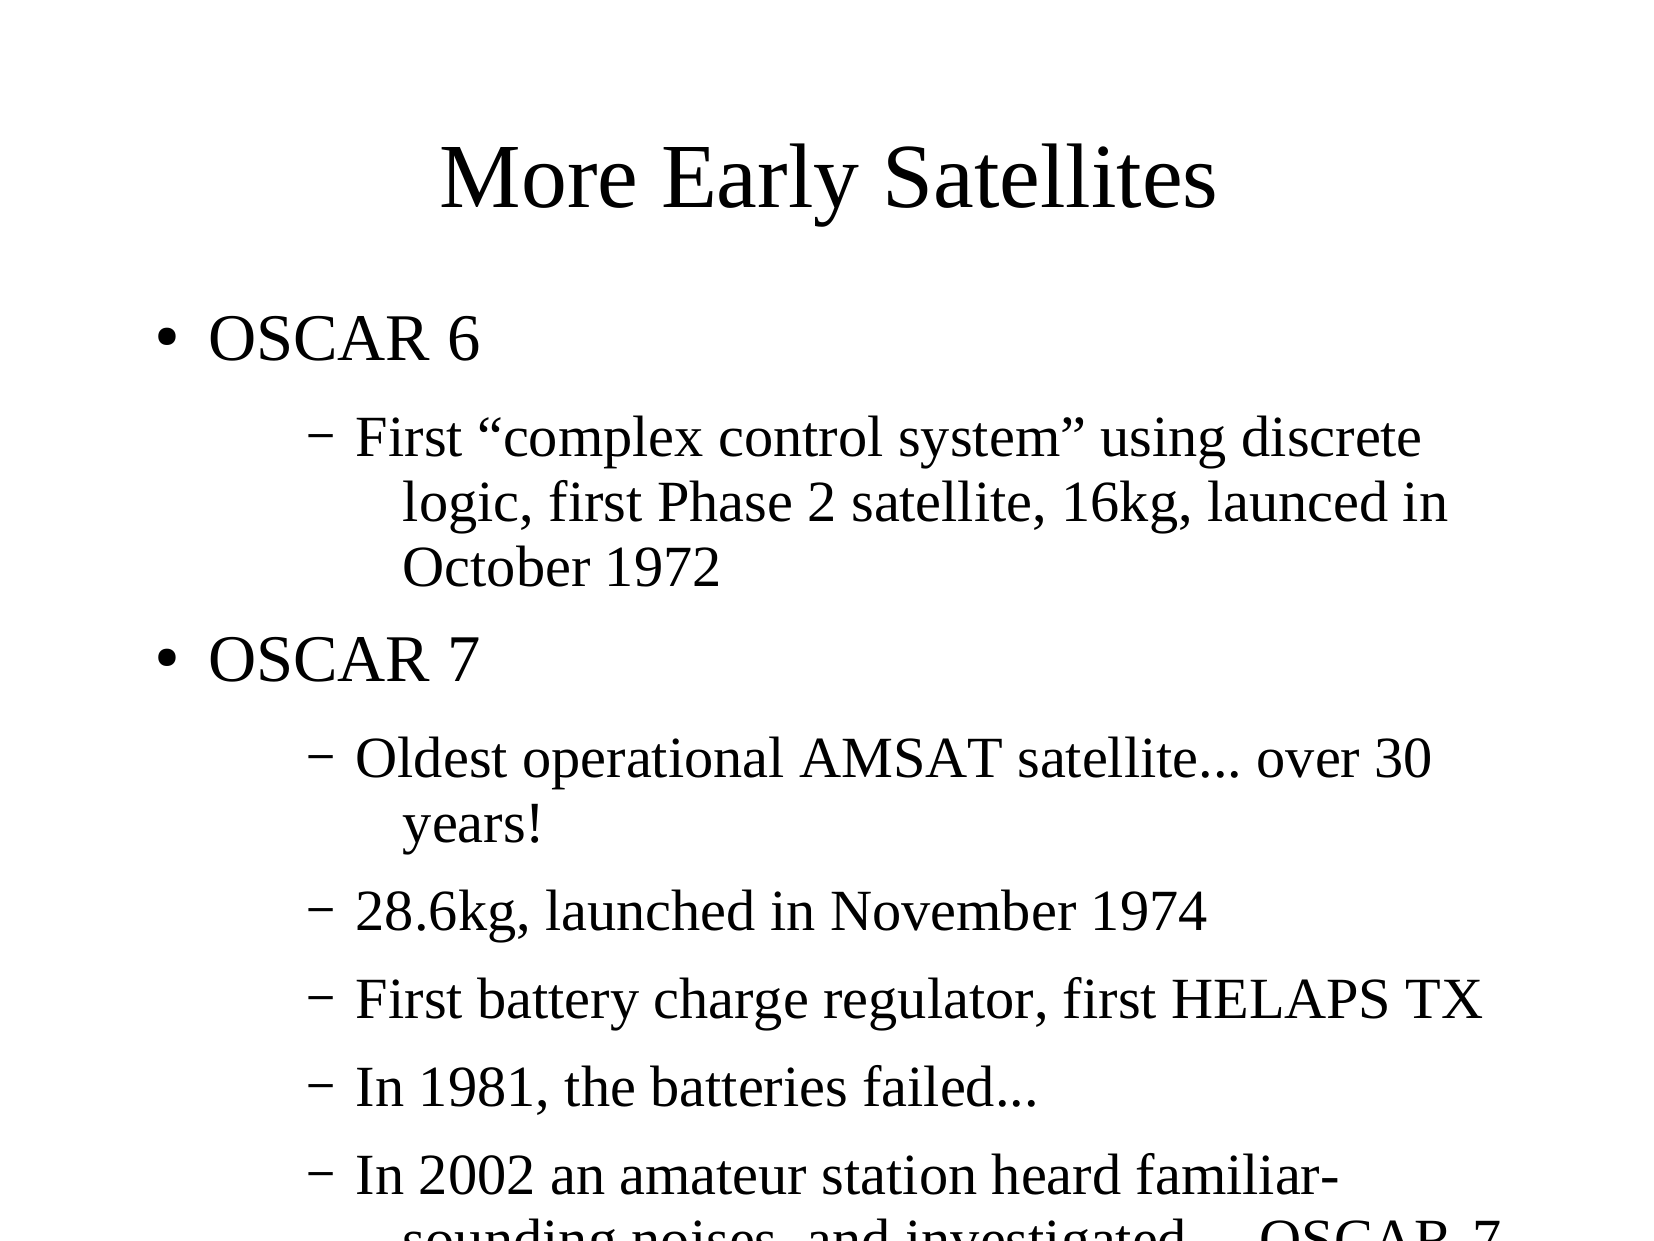

# More Early Satellites
OSCAR 6
First “complex control system” using discrete logic, first Phase 2 satellite, 16kg, launced in October 1972
OSCAR 7
Oldest operational AMSAT satellite... over 30 years!
28.6kg, launched in November 1974
First battery charge regulator, first HELAPS TX
In 1981, the batteries failed...
In 2002 an amateur station heard familiar-sounding noises, and investigated... OSCAR-7 was working!